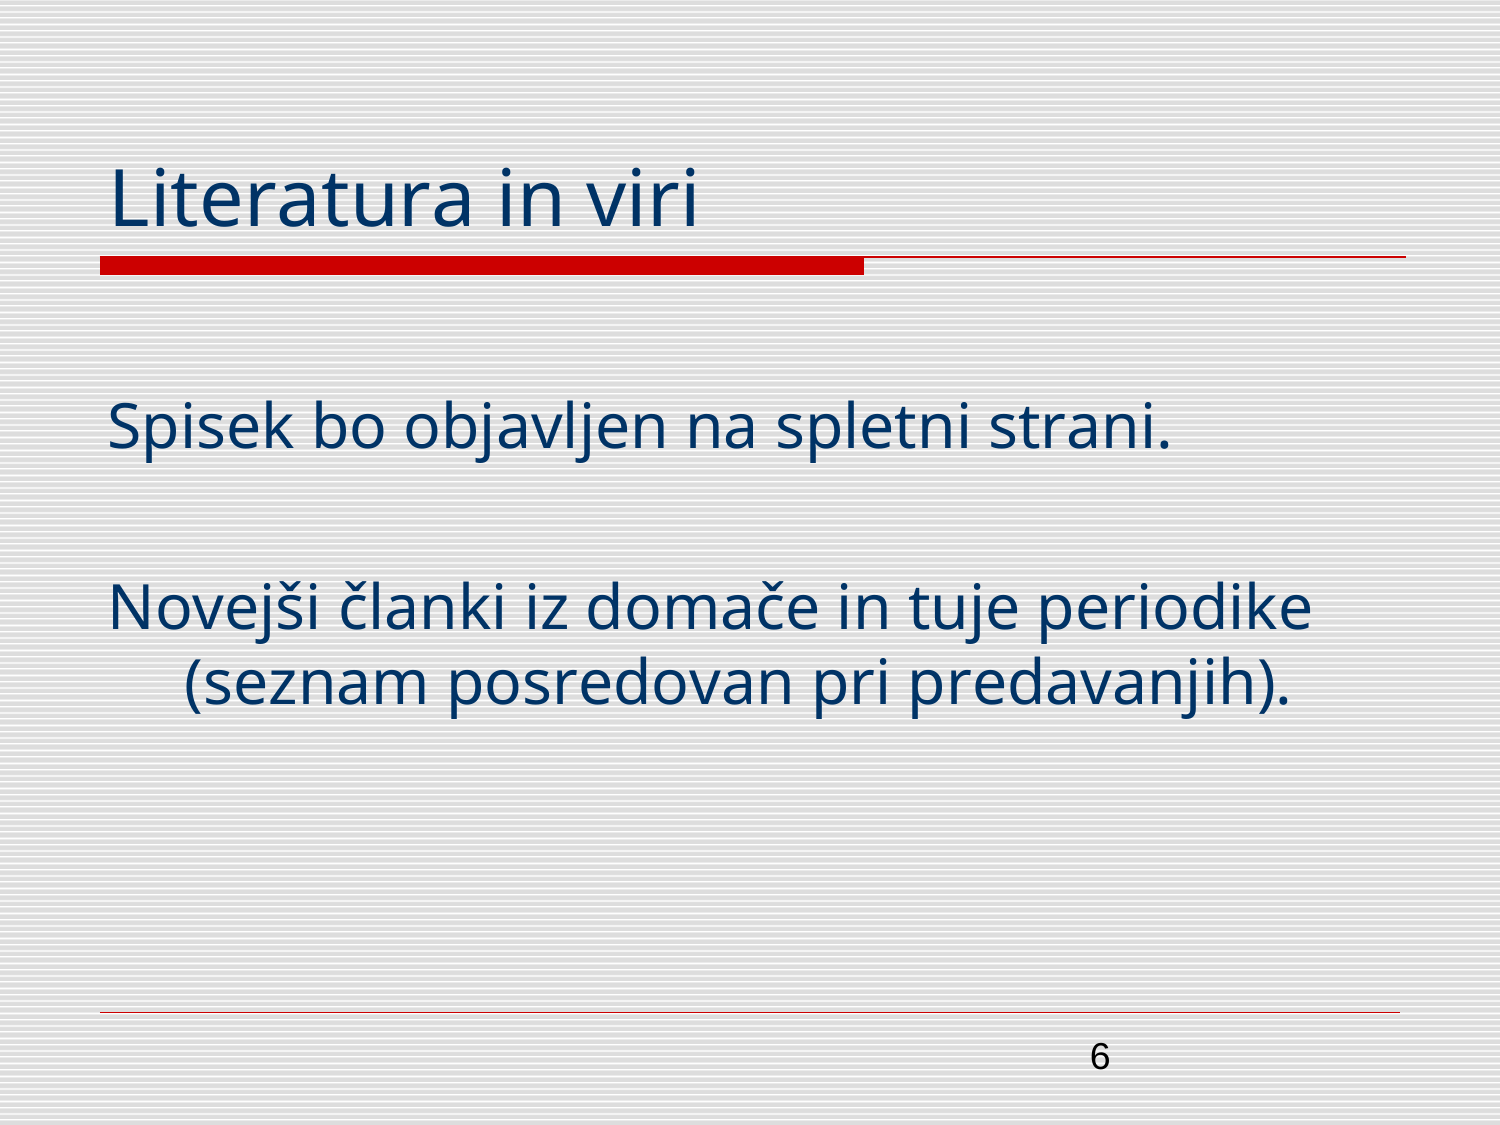

# Literatura in viri
Spisek bo objavljen na spletni strani.
Novejši članki iz domače in tuje periodike (seznam posredovan pri predavanjih).
6